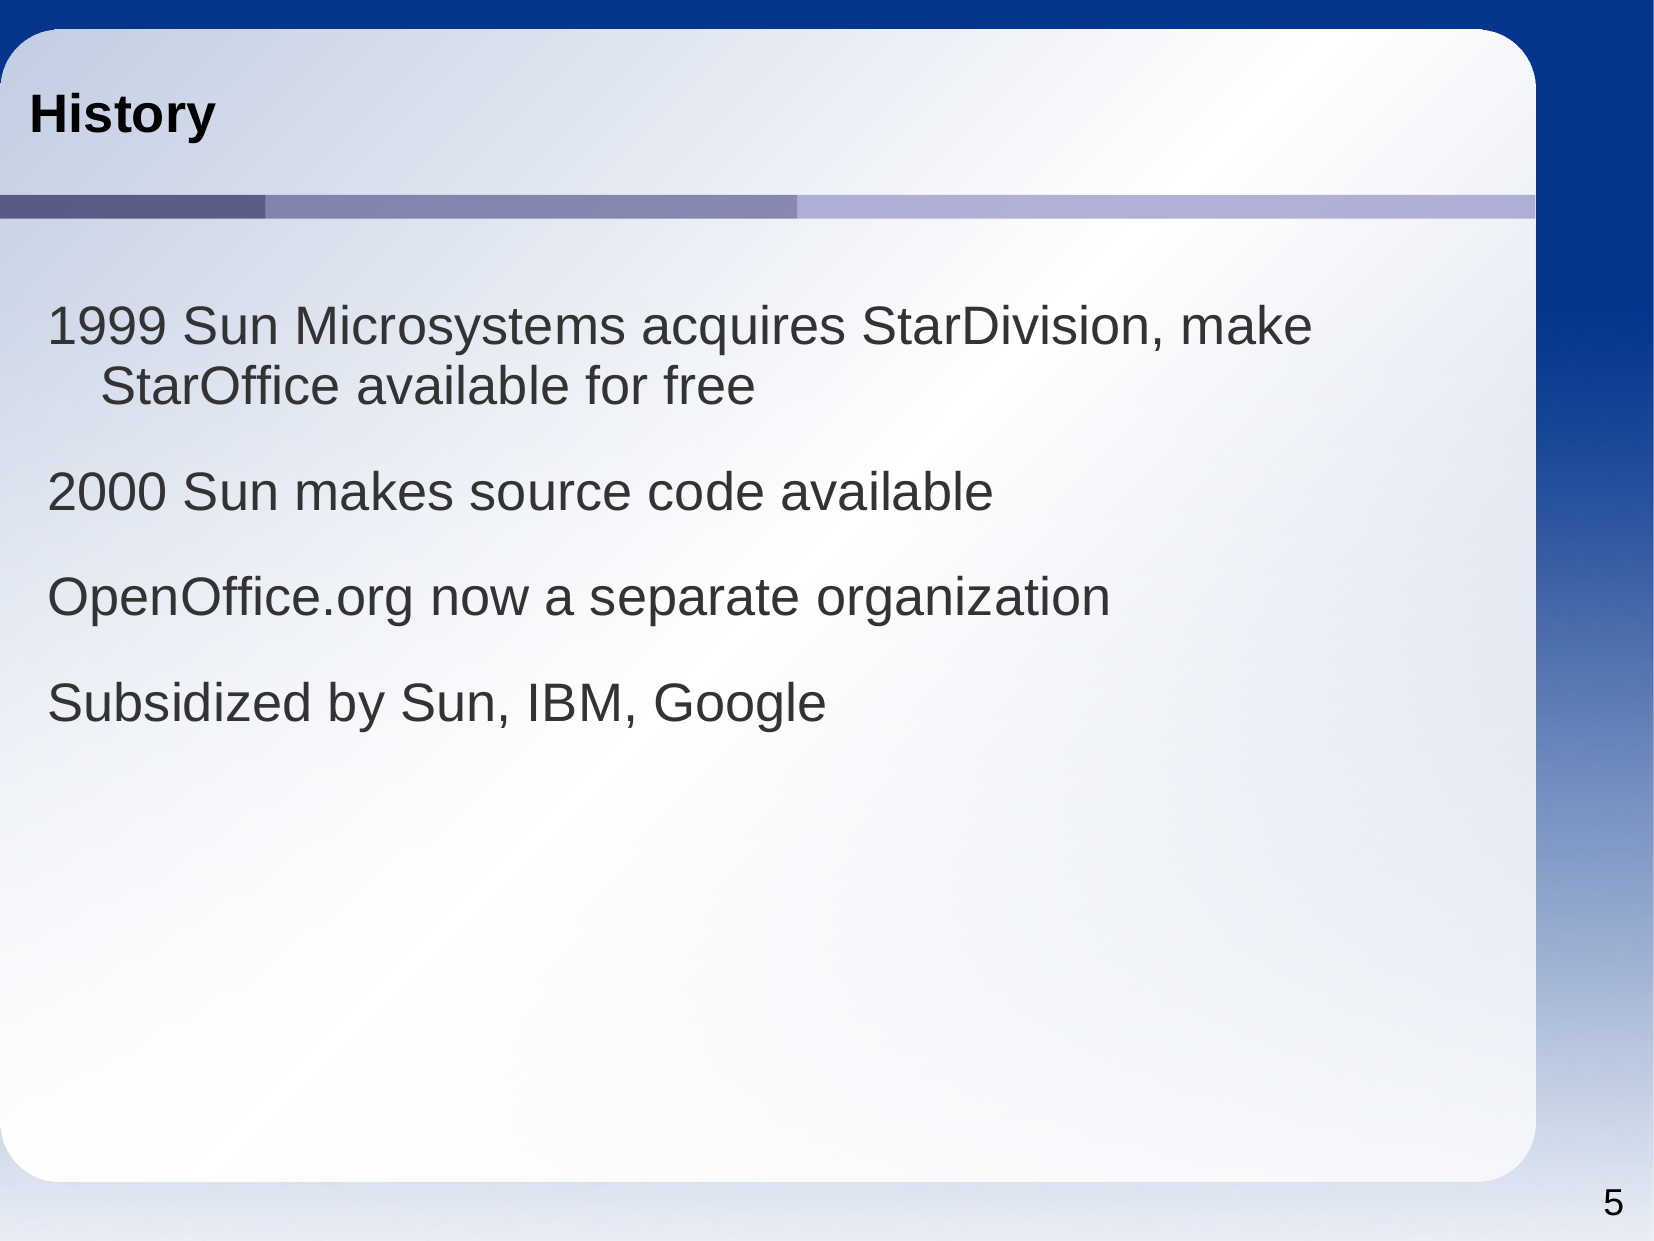

# History
1999 Sun Microsystems acquires StarDivision, make StarOffice available for free
2000 Sun makes source code available
OpenOffice.org now a separate organization
Subsidized by Sun, IBM, Google
5